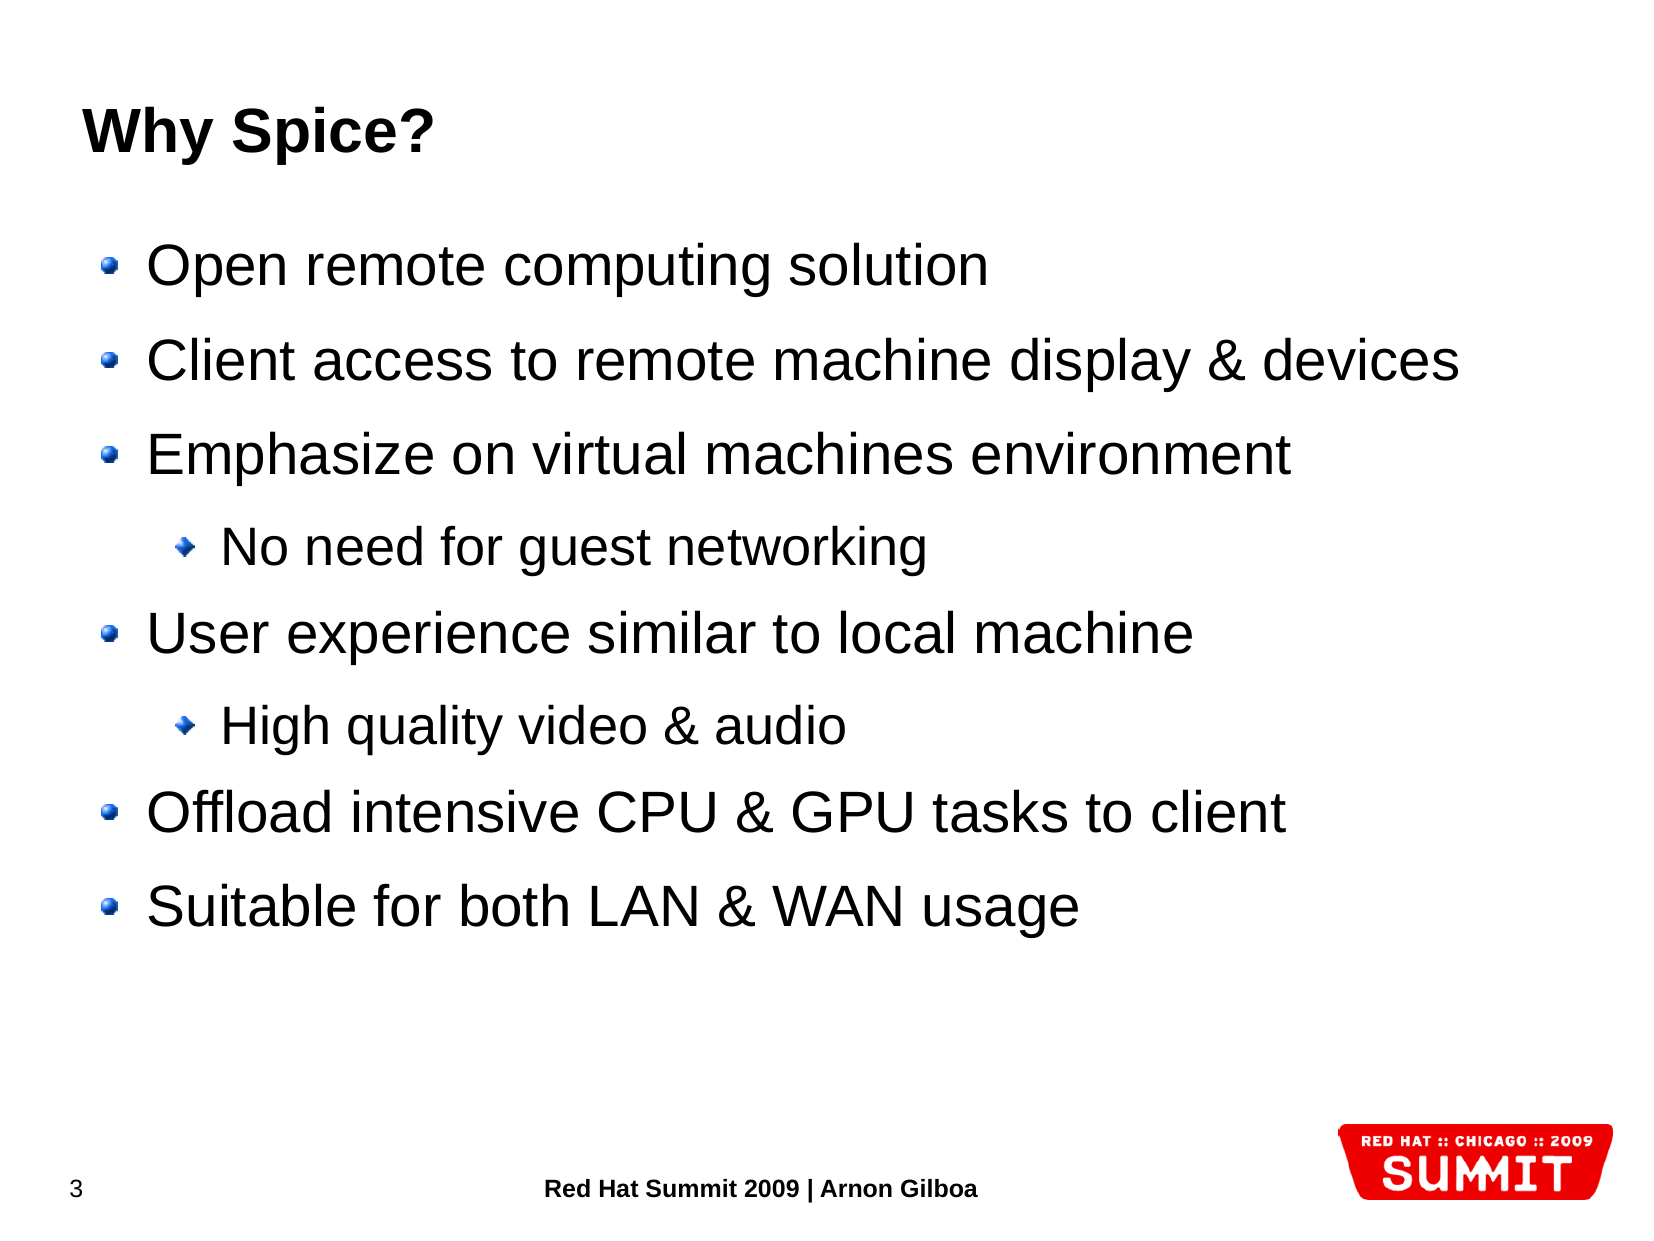

# Why Spice?
Open remote computing solution
Client access to remote machine display & devices
Emphasize on virtual machines environment
No need for guest networking
User experience similar to local machine
High quality video & audio
Offload intensive CPU & GPU tasks to client
Suitable for both LAN & WAN usage